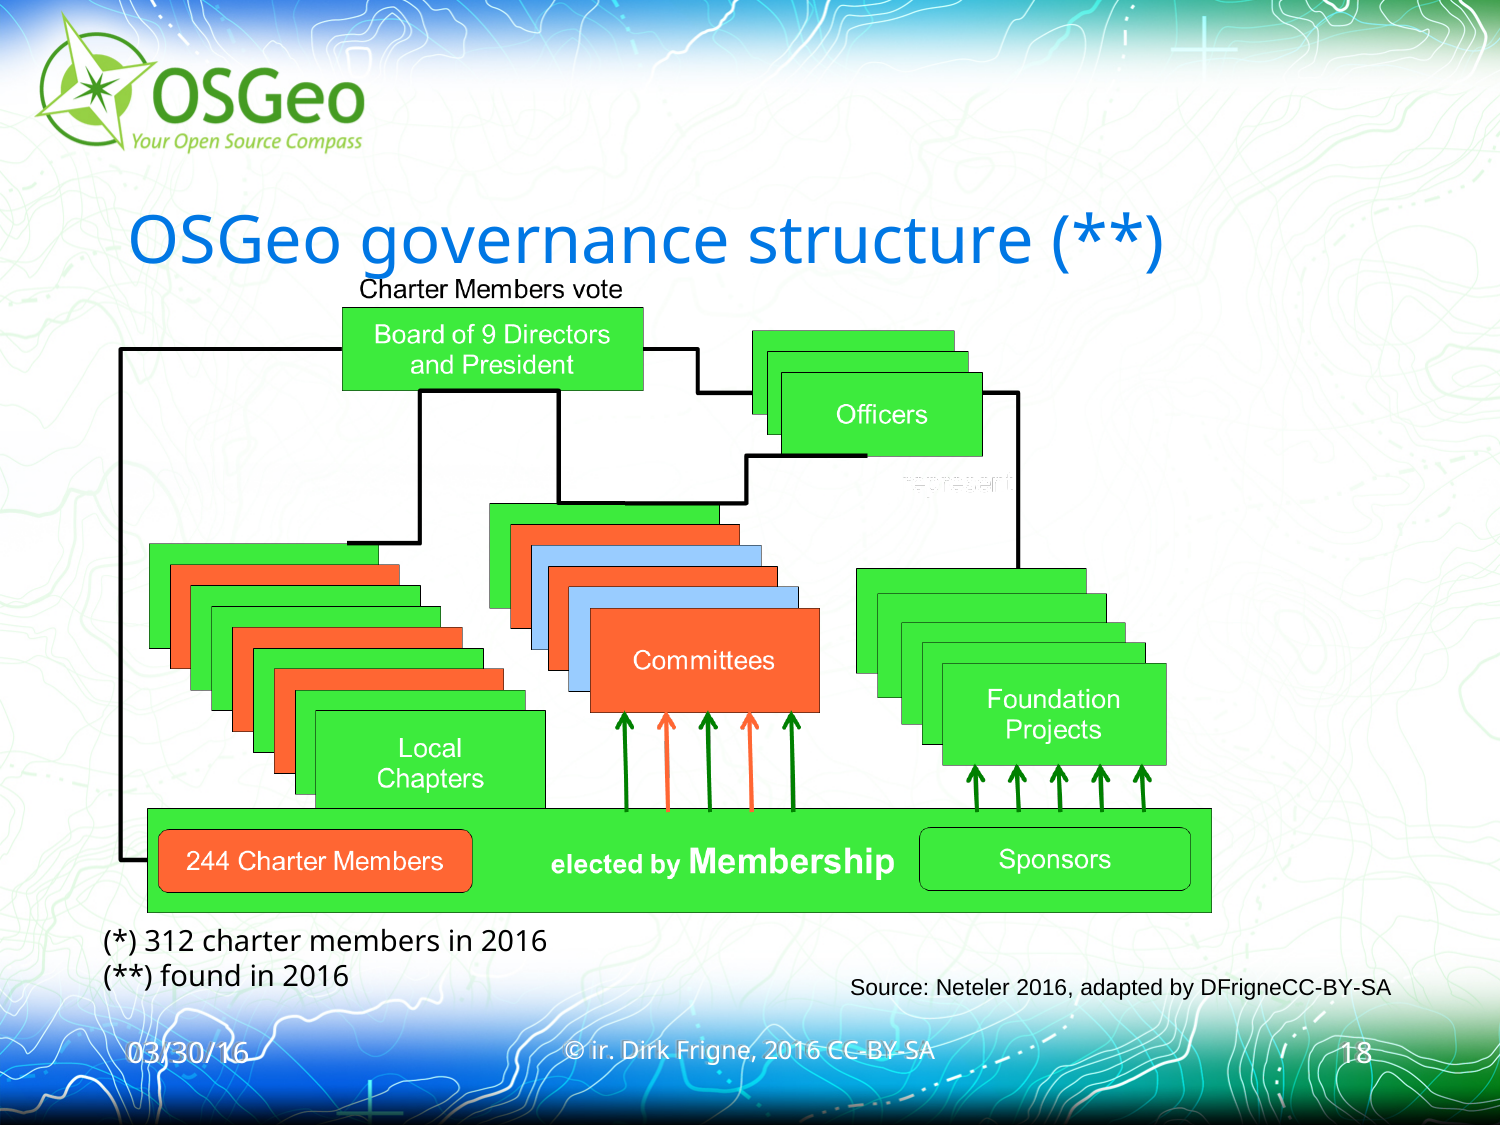

# OSGeo governance structure (**)
(*) 312 charter members in 2016
(**) found in 2016
Source: Neteler 2016, adapted by DFrigneCC-BY-SA
03/30/16
© ir. Dirk Frigne, 2016 CC-BY-SA
18